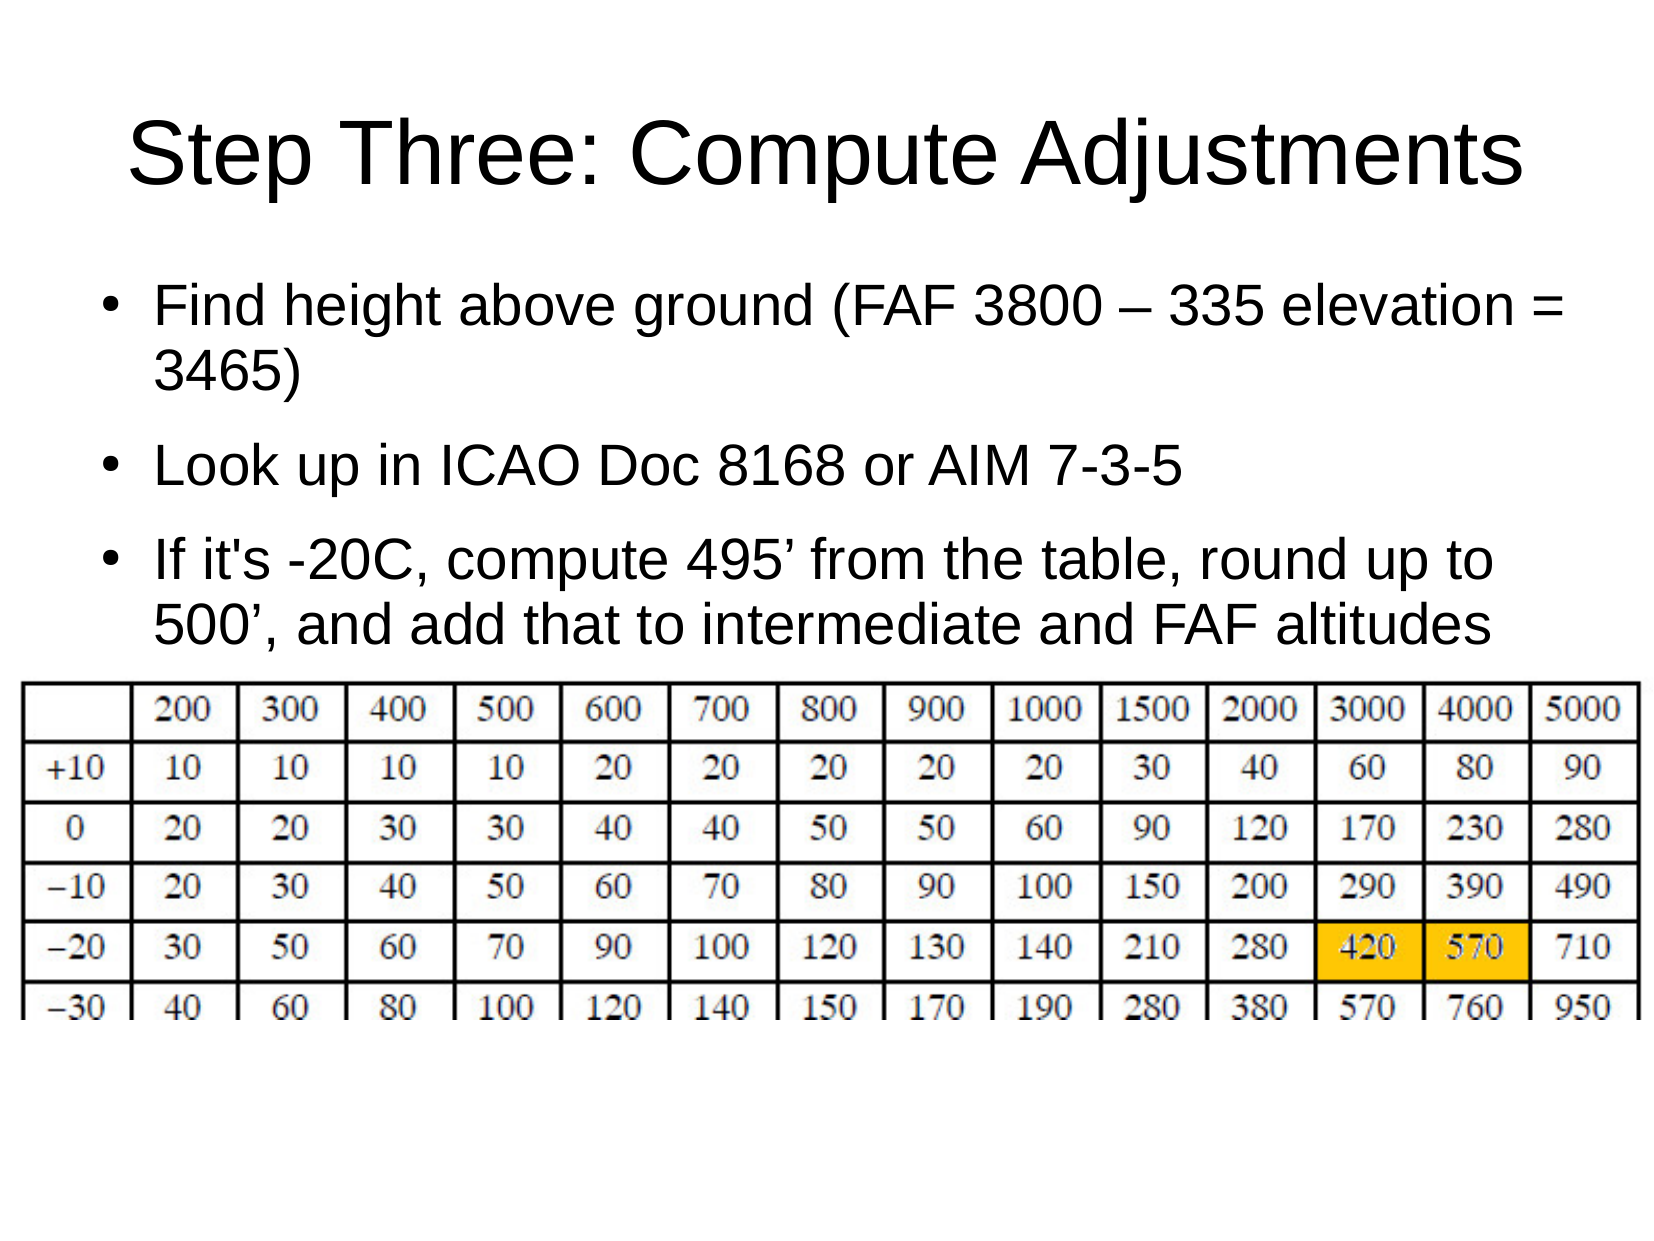

# Step Three: Compute Adjustments
Find height above ground (FAF 3800 – 335 elevation = 3465)
Look up in ICAO Doc 8168 or AIM 7-3-5
If it's -20C, compute 495’ from the table, round up to 500’, and add that to intermediate and FAF altitudes